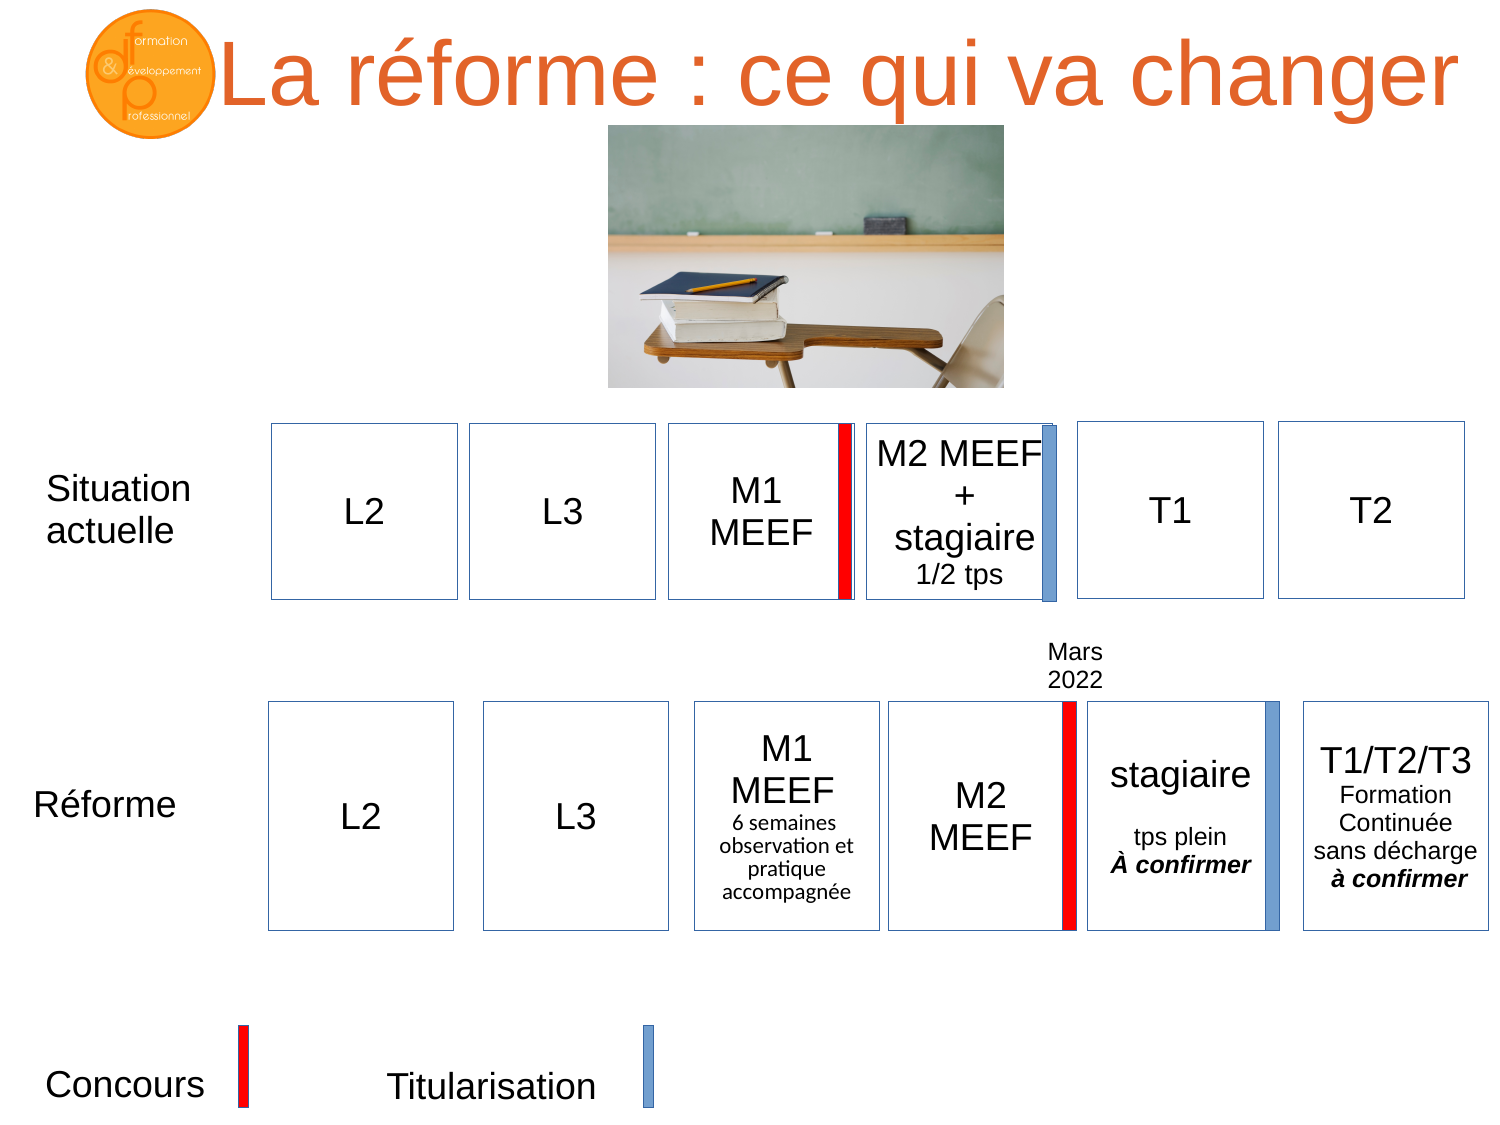

# La réforme : ce qui va changer
T1
T2
L2
L3
M1
MEEF
M2 MEEF
 +
 stagiaire
1/2 tps
Situation
actuelle
Mars
2022
L2
L3
M1
MEEF
6 semaines
observation et
 pratique
accompagnée
M2
MEEF
stagiaire
tps plein
À confirmer
T1/T2/T3
Formation
Continuée
sans décharge
 à confirmer
Réforme
Concours
Titularisation